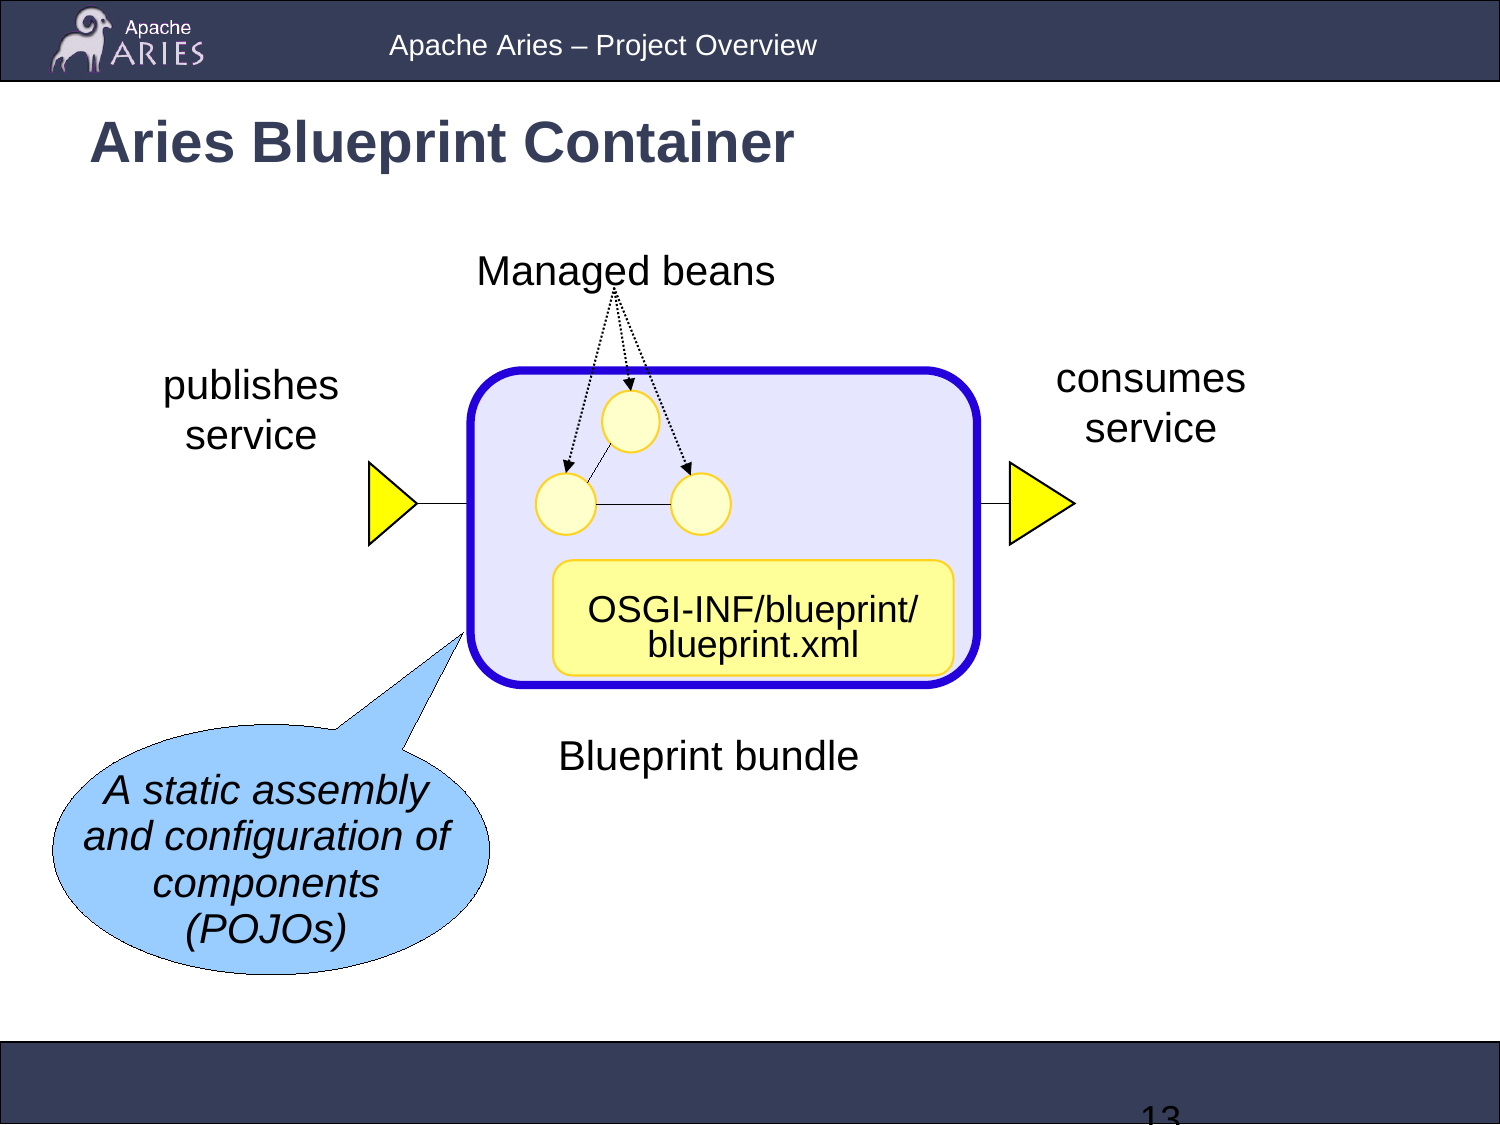

# Aries Blueprint Container
Managed beans
consumes
service
publishes
service
OSGI-INF/blueprint/
blueprint.xml
Blueprint bundle
A static assembly and configuration of components (POJOs)‏
13